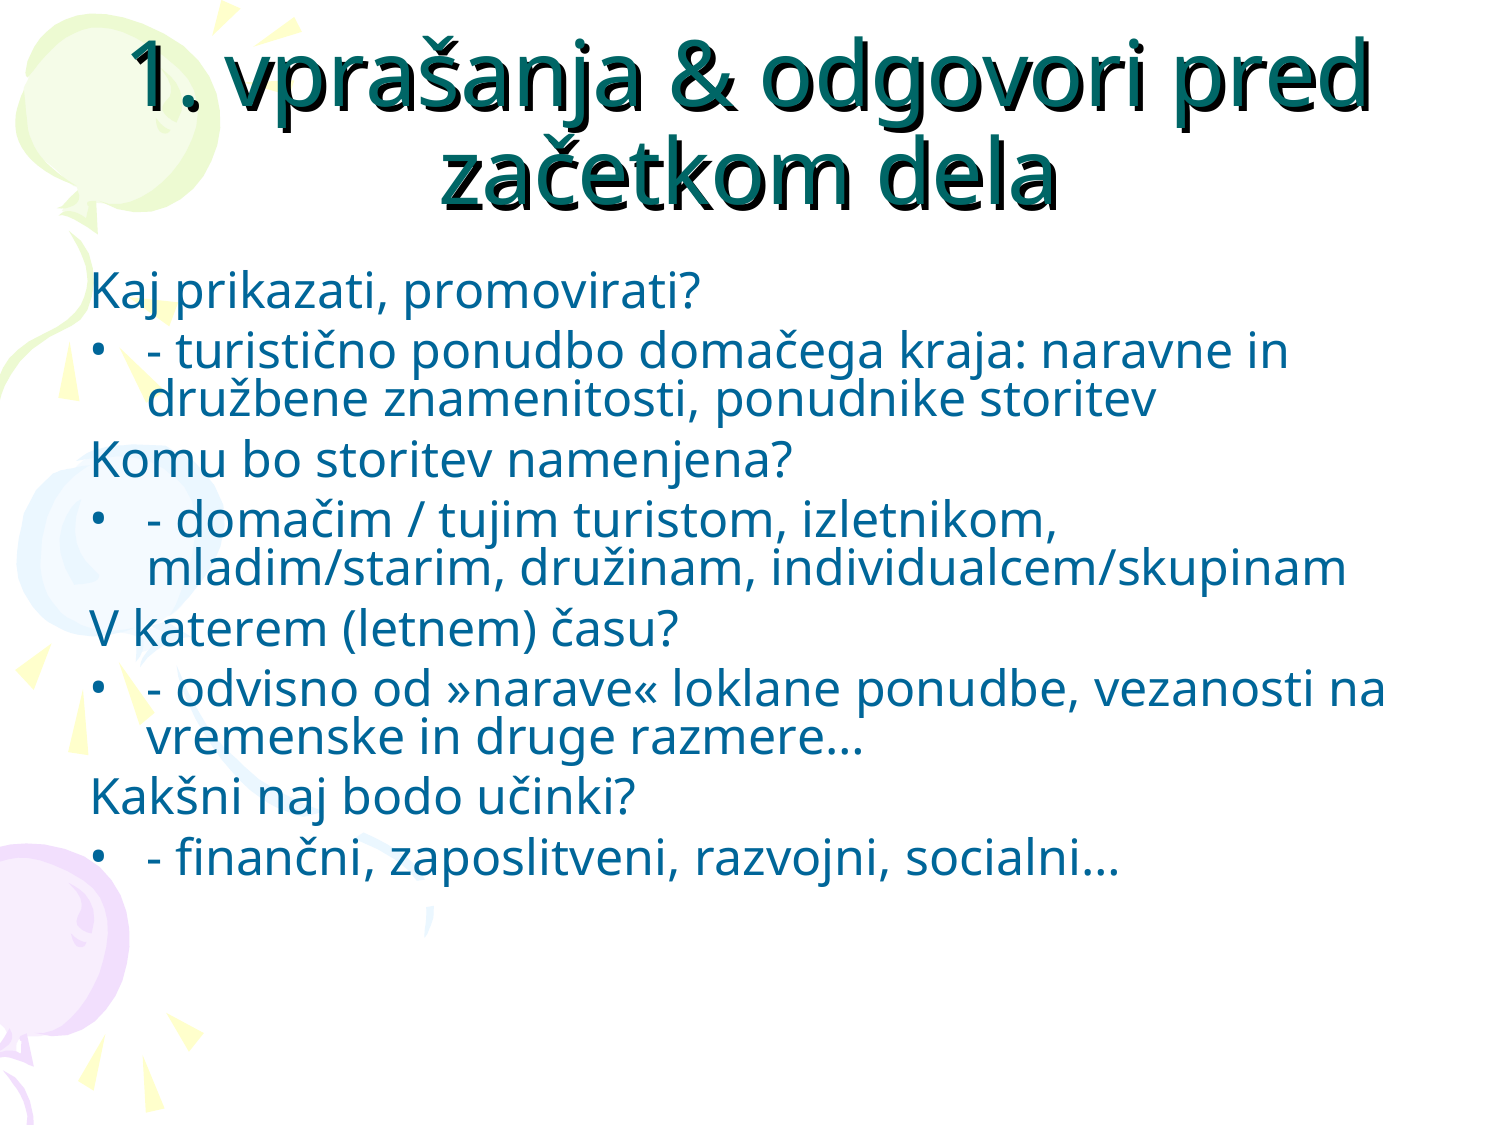

# 1. vprašanja & odgovori pred začetkom dela
Kaj prikazati, promovirati?
- turistično ponudbo domačega kraja: naravne in družbene znamenitosti, ponudnike storitev
Komu bo storitev namenjena?
- domačim / tujim turistom, izletnikom, mladim/starim, družinam, individualcem/skupinam
V katerem (letnem) času?
- odvisno od »narave« loklane ponudbe, vezanosti na vremenske in druge razmere…
Kakšni naj bodo učinki?
- finančni, zaposlitveni, razvojni, socialni…